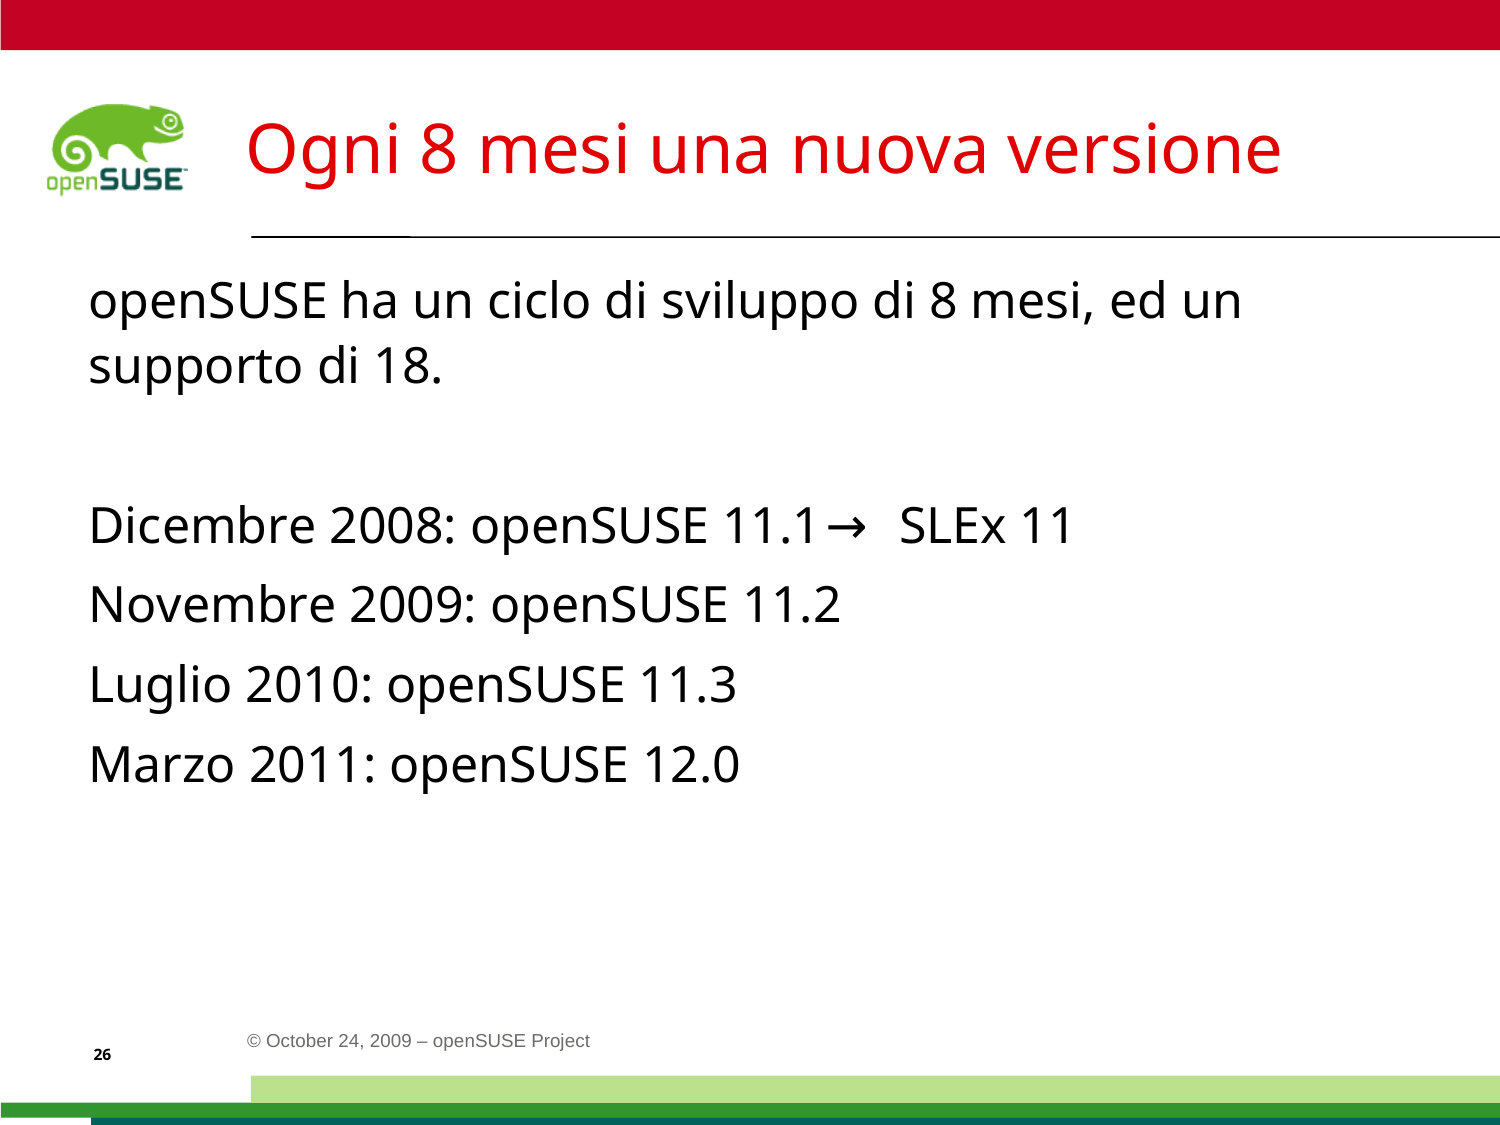

# Ogni 8 mesi una nuova versione
openSUSE ha un ciclo di sviluppo di 8 mesi, ed un supporto di 18.
Dicembre 2008: openSUSE 11.1	→	SLEx 11
Novembre 2009: openSUSE 11.2
Luglio 2010: openSUSE 11.3
Marzo 2011: openSUSE 12.0